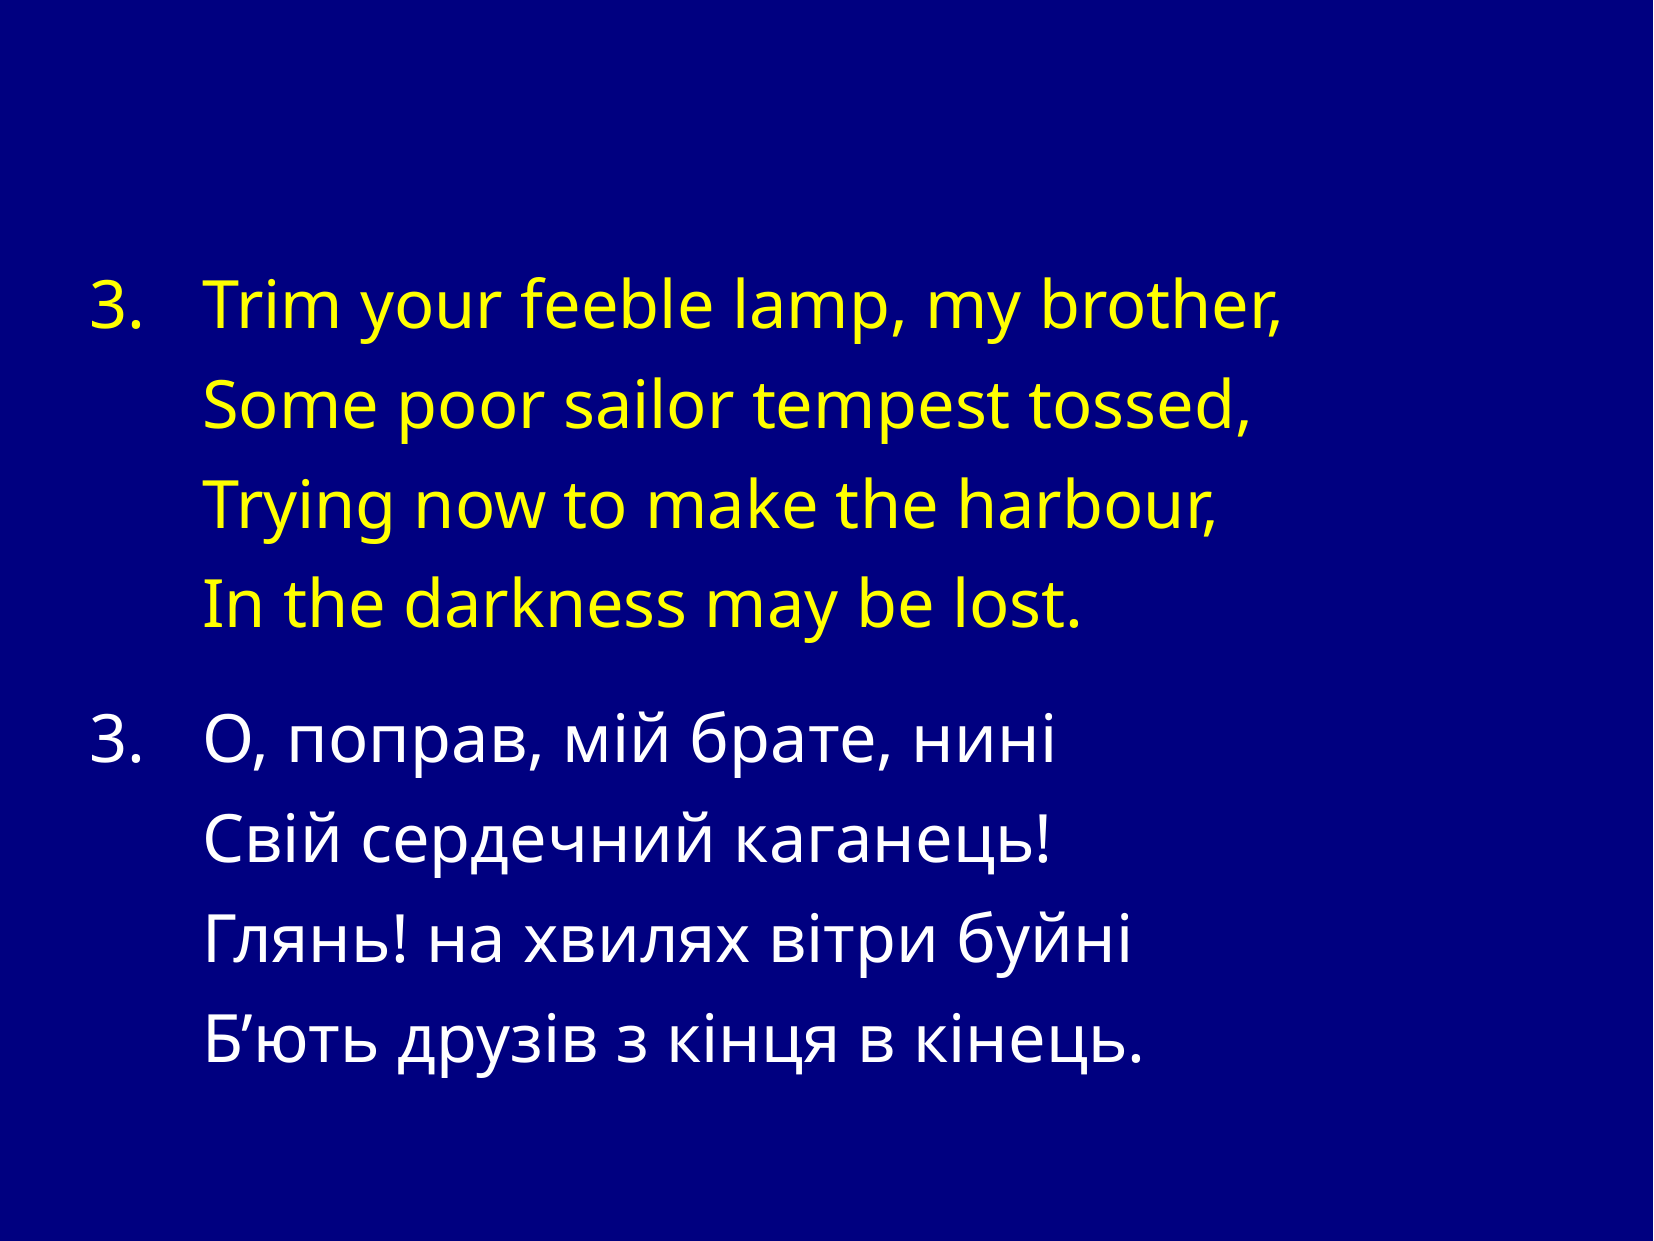

3.	Trim your feeble lamp, my brother,
	Some poor sailor tempest tossed,
	Trying now to make the harbour,
	In the darkness may be lost.
3.	О, поправ, мій брате, нині
	Свій сердечний каганець!
	Глянь! на хвилях вітри буйні
	Б’ють друзів з кінця в кінець.